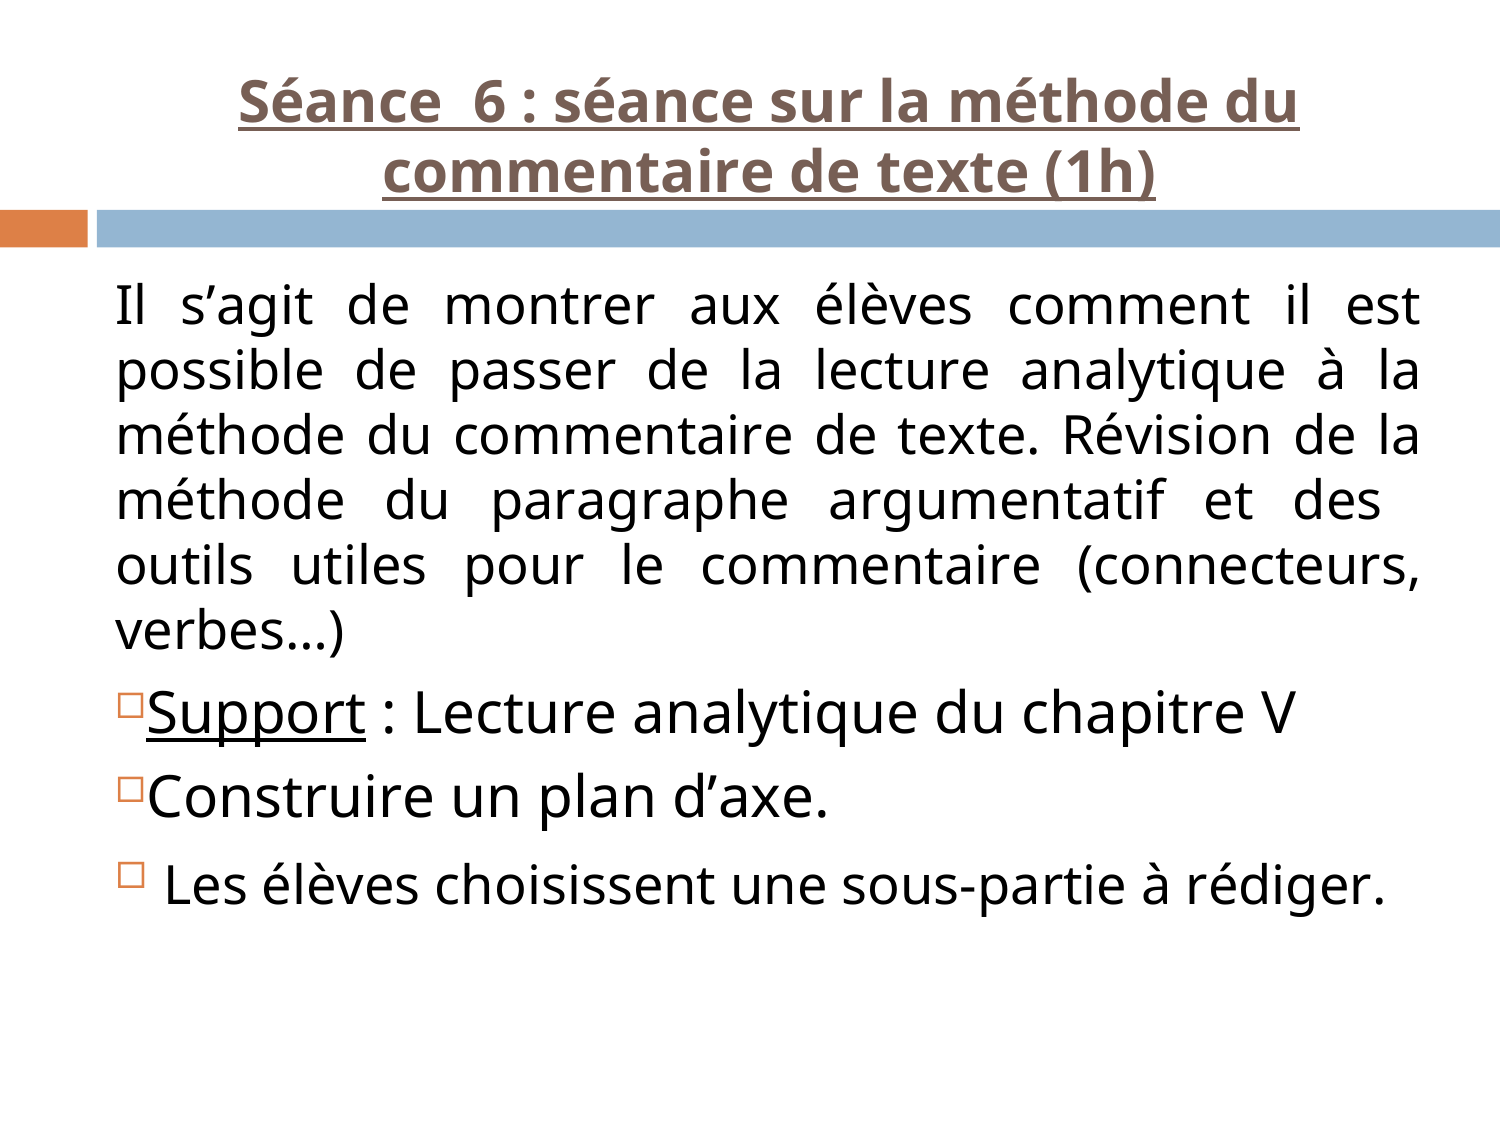

# Séance 6 : séance sur la méthode du commentaire de texte (1h)
Il s’agit de montrer aux élèves comment il est possible de passer de la lecture analytique à la méthode du commentaire de texte. Révision de la méthode du paragraphe argumentatif et des outils utiles pour le commentaire (connecteurs, verbes…)
Support : Lecture analytique du chapitre V
Construire un plan d’axe.
 Les élèves choisissent une sous-partie à rédiger.